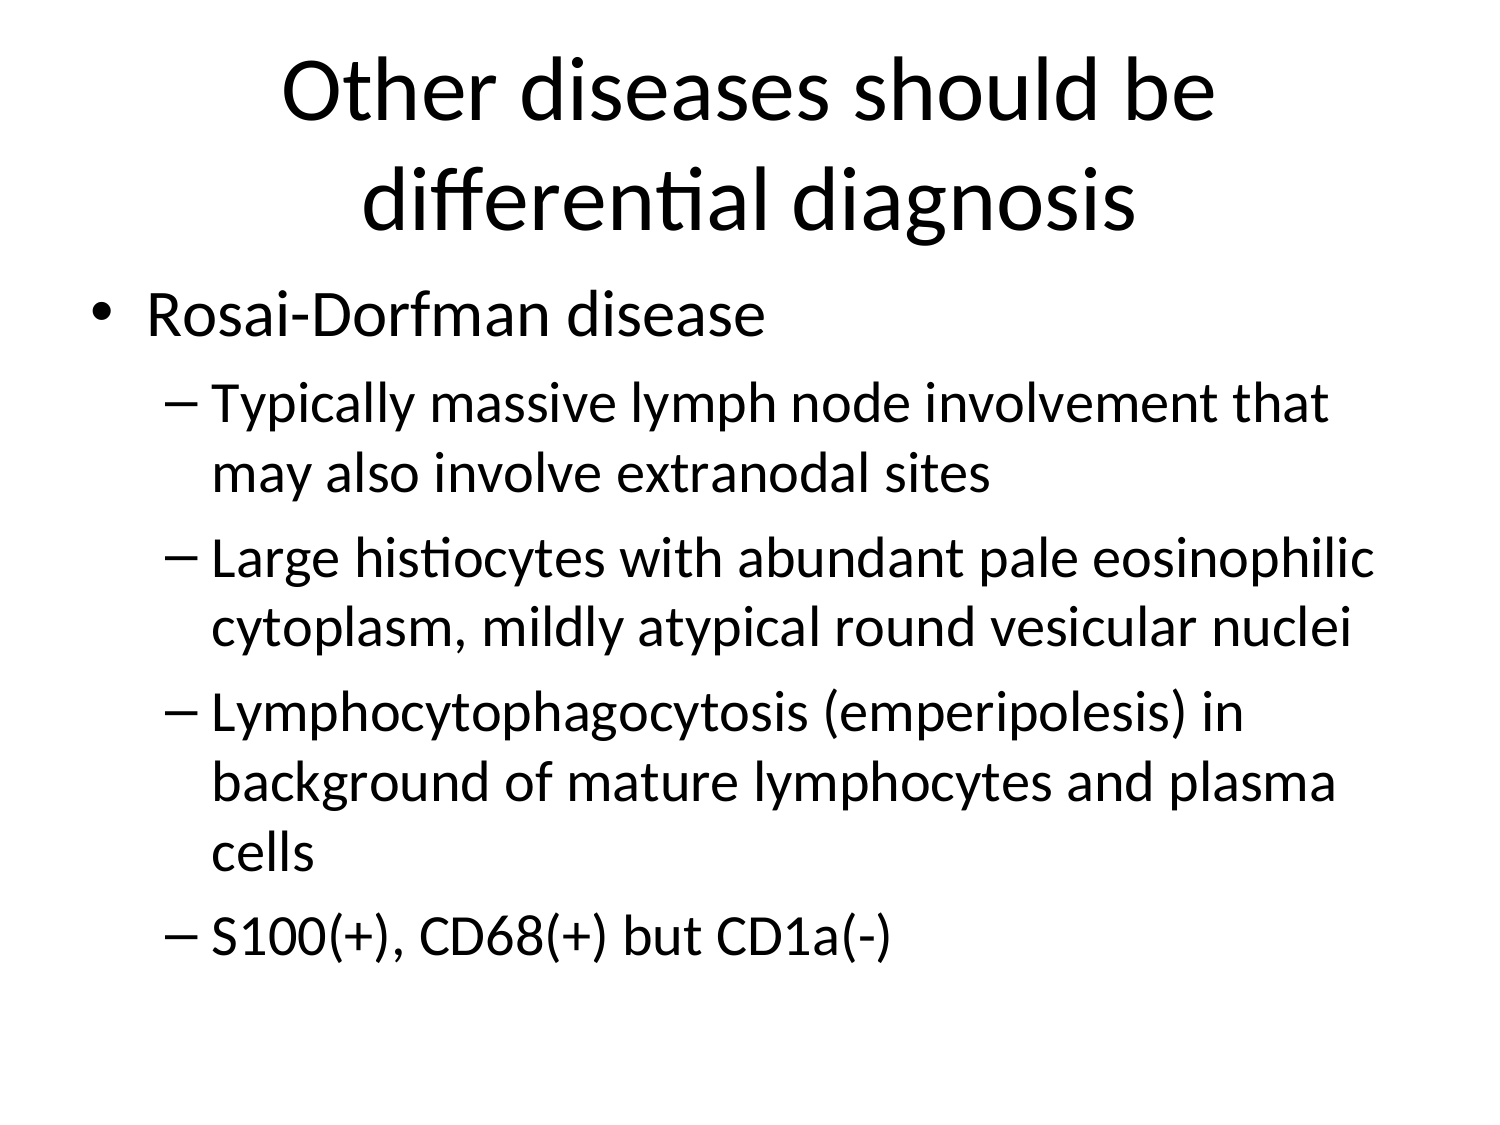

# Other diseases should be differential diagnosis
Rosai-Dorfman disease
Typically massive lymph node involvement that may also involve extranodal sites
Large histiocytes with abundant pale eosinophilic cytoplasm, mildly atypical round vesicular nuclei
Lymphocytophagocytosis (emperipolesis) in background of mature lymphocytes and plasma cells
S100(+), CD68(+) but CD1a(-)